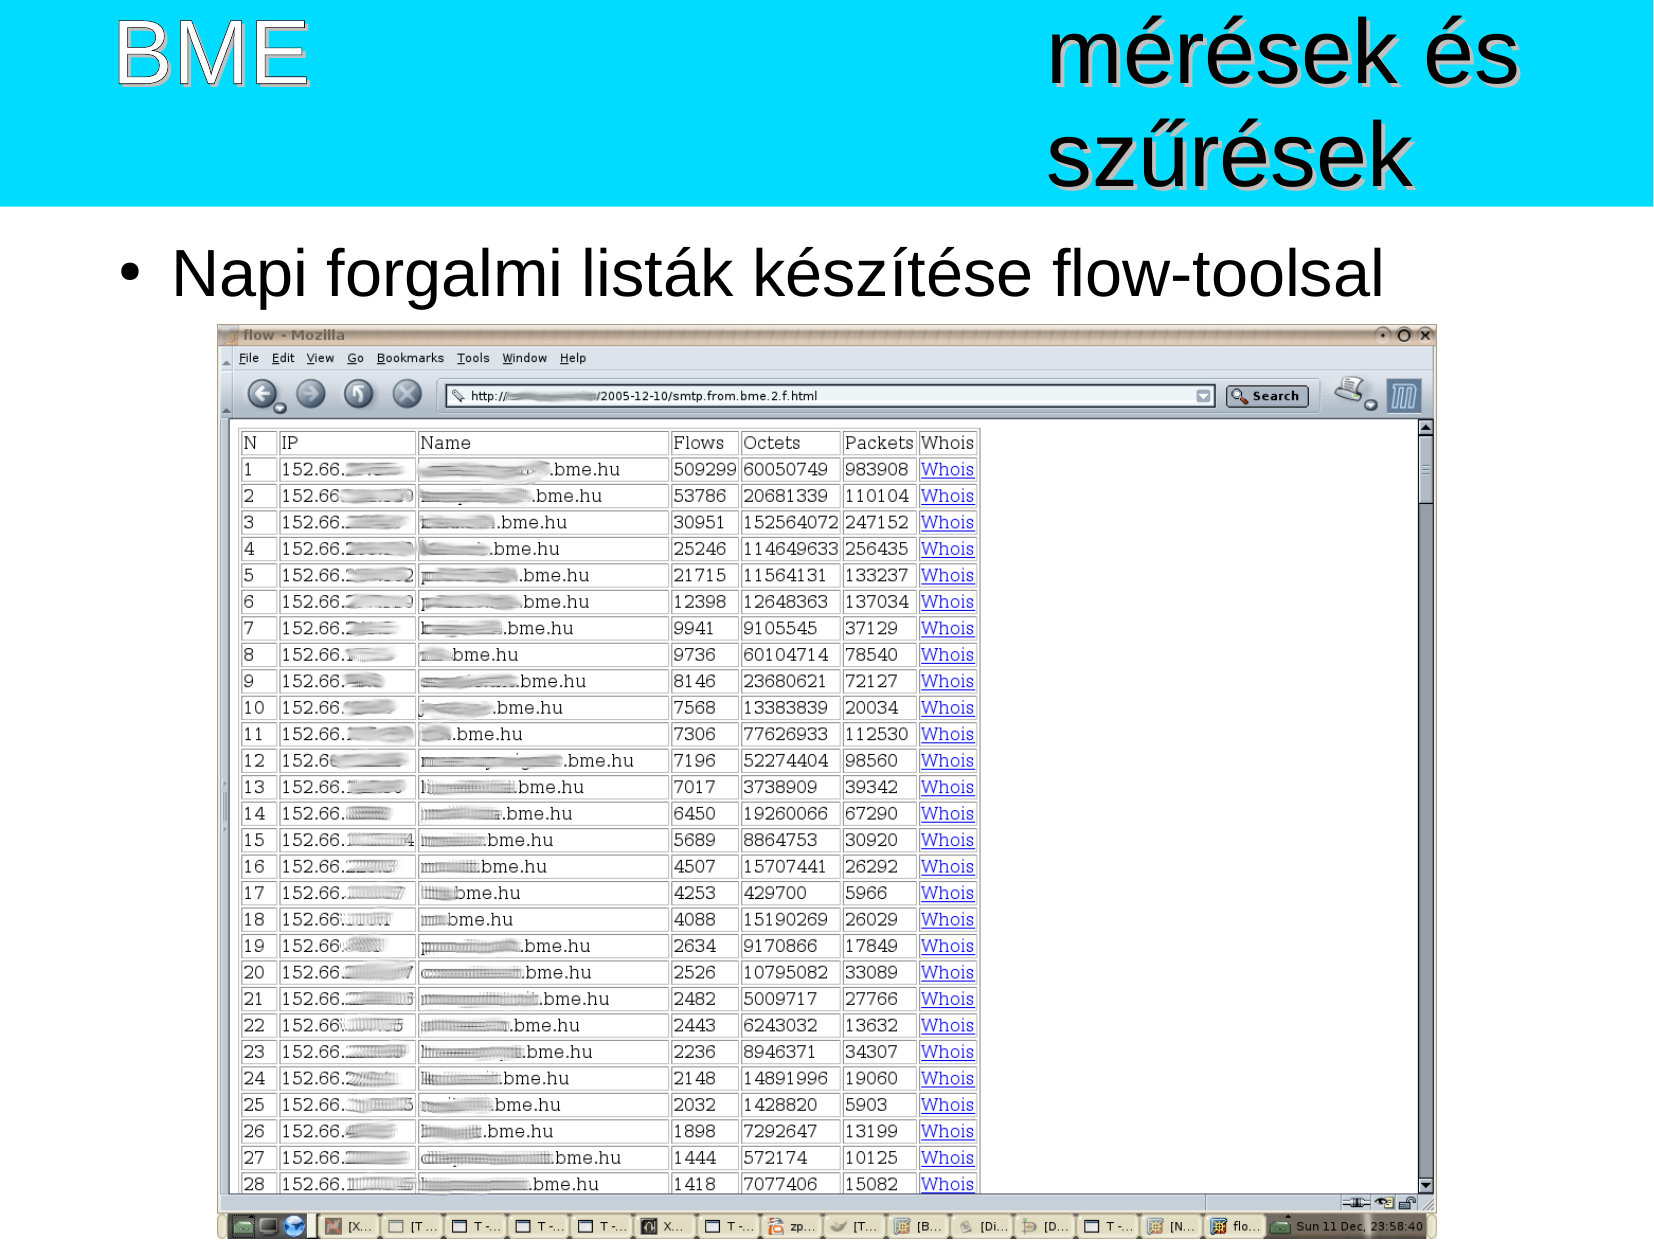

BME	mérések és 				szűrések
# Napi forgalmi listák készítése flow-toolsal